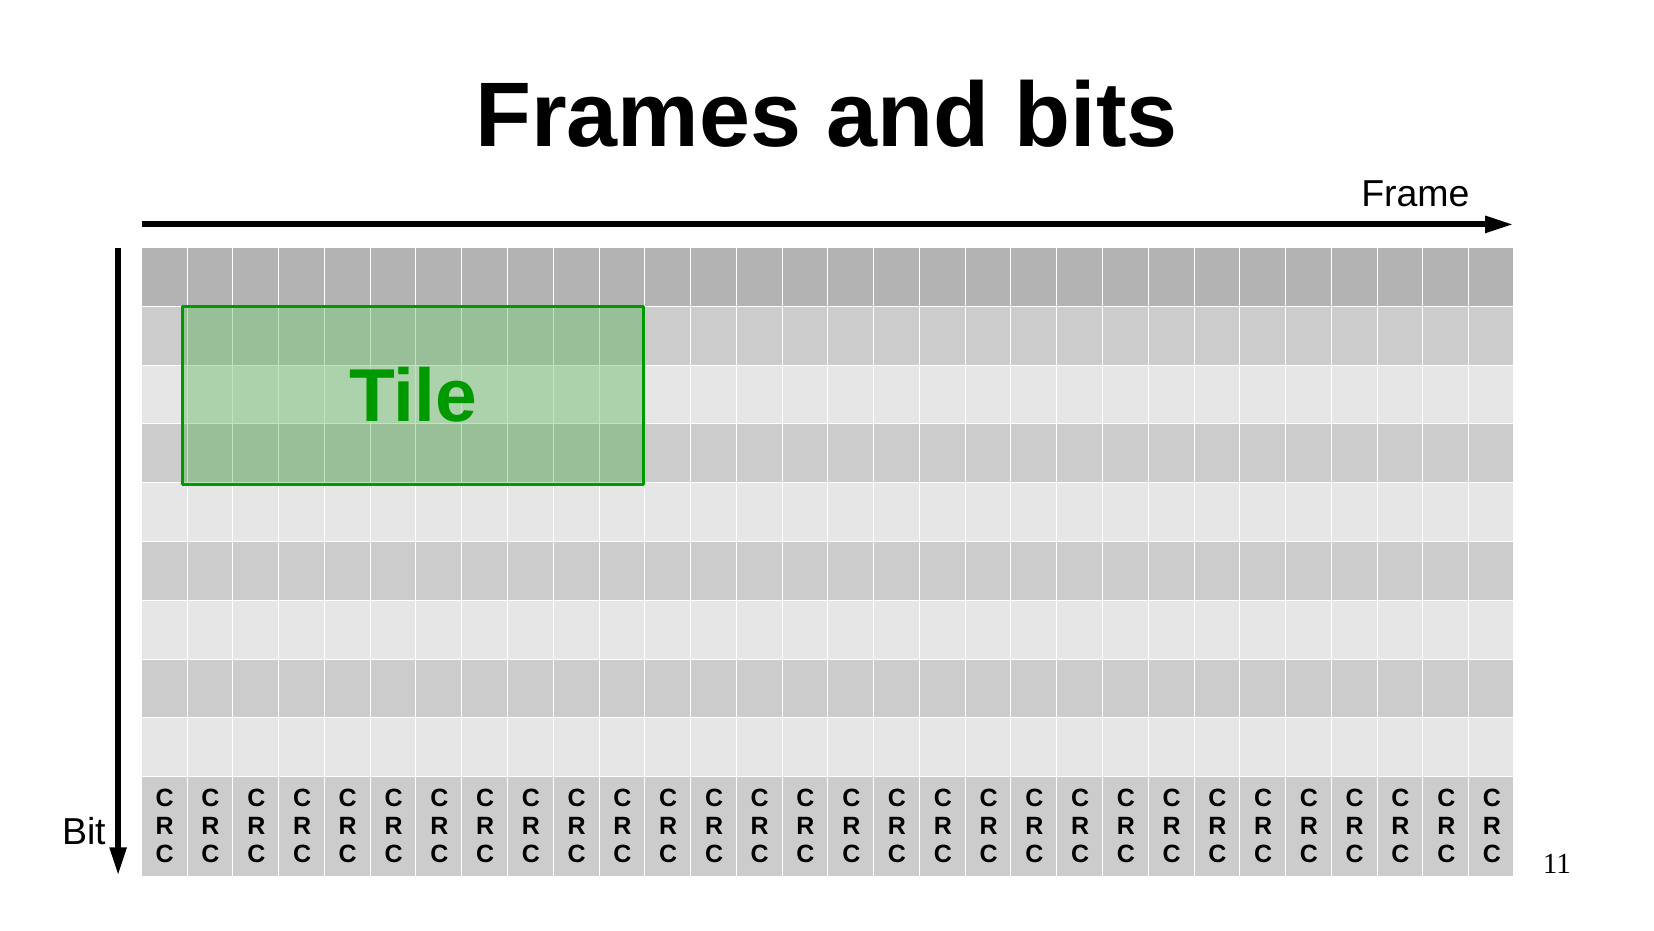

# Frames and bits
Frame
| | | | | | | | | | | | | | | | | | | | | | | | | | | | | | |
| --- | --- | --- | --- | --- | --- | --- | --- | --- | --- | --- | --- | --- | --- | --- | --- | --- | --- | --- | --- | --- | --- | --- | --- | --- | --- | --- | --- | --- | --- |
| | | | | | | | | | | | | | | | | | | | | | | | | | | | | | |
| | | | | | | | | | | | | | | | | | | | | | | | | | | | | | |
| | | | | | | | | | | | | | | | | | | | | | | | | | | | | | |
| | | | | | | | | | | | | | | | | | | | | | | | | | | | | | |
| | | | | | | | | | | | | | | | | | | | | | | | | | | | | | |
| | | | | | | | | | | | | | | | | | | | | | | | | | | | | | |
| | | | | | | | | | | | | | | | | | | | | | | | | | | | | | |
| | | | | | | | | | | | | | | | | | | | | | | | | | | | | | |
| CRC | CRC | CRC | CRC | CRC | CRC | CRC | CRC | CRC | CRC | CRC | CRC | CRC | CRC | CRC | CRC | CRC | CRC | CRC | CRC | CRC | CRC | CRC | CRC | CRC | CRC | CRC | CRC | CRC | CRC |
Tile
Bit